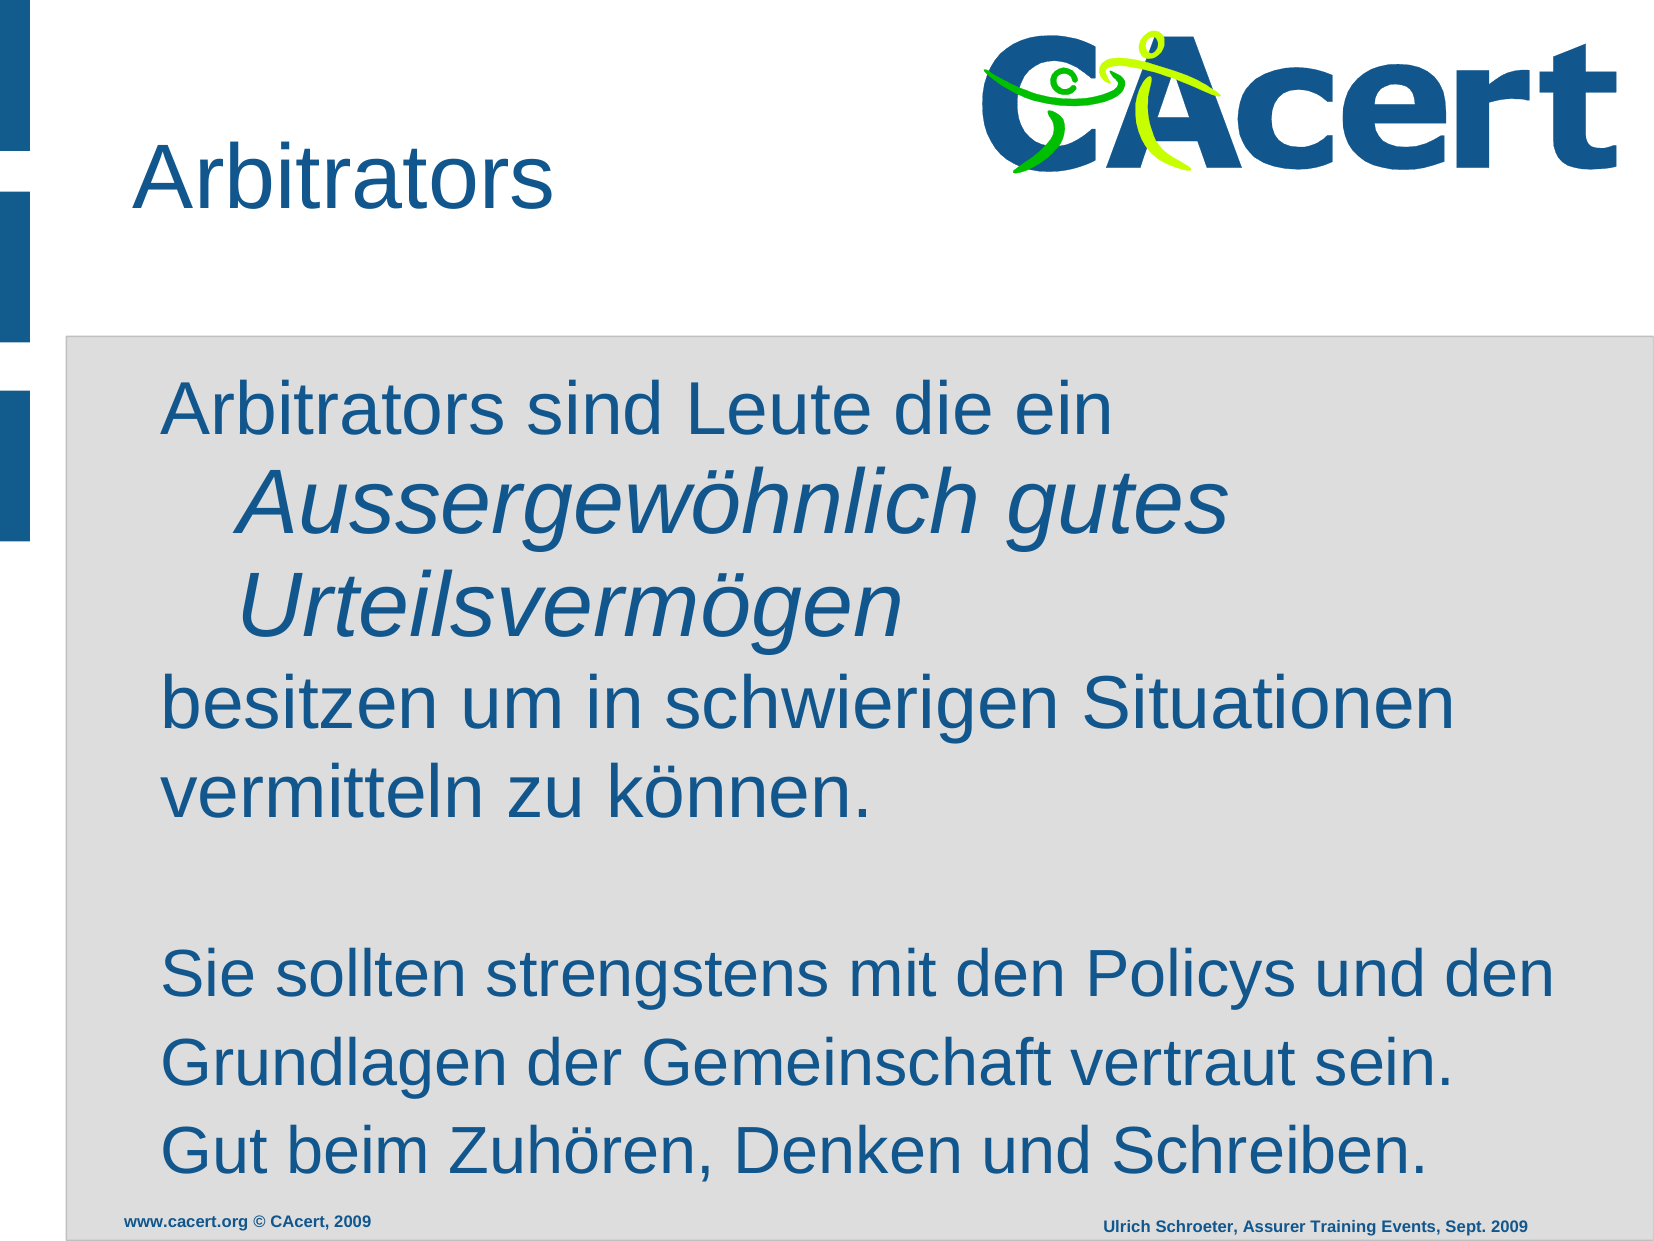

Arbitrators
Arbitrators sind Leute die ein
 Aussergewöhnlich gutes
 Urteilsvermögen
besitzen um in schwierigen Situationen
vermitteln zu können.
Sie sollten strengstens mit den Policys und den
Grundlagen der Gemeinschaft vertraut sein.
Gut beim Zuhören, Denken und Schreiben.